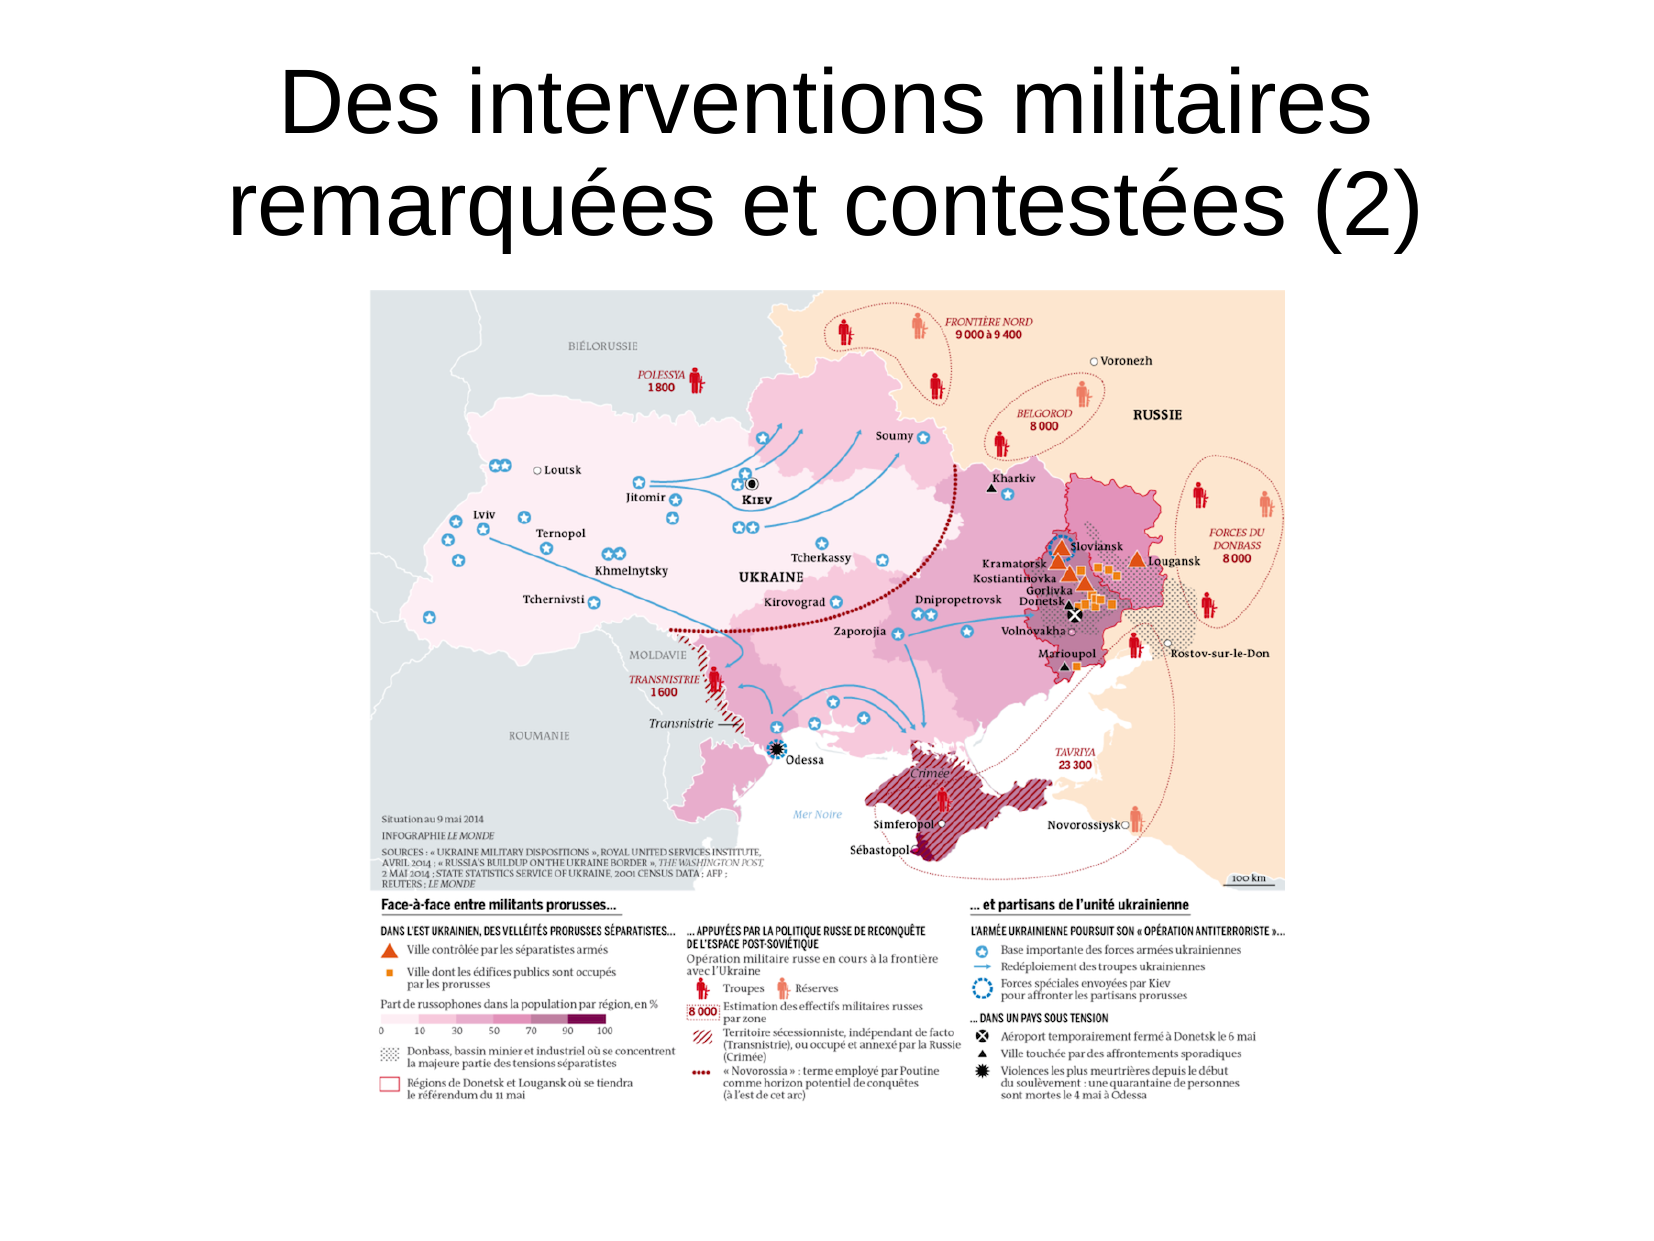

# Des interventions militaires remarquées et contestées (2)